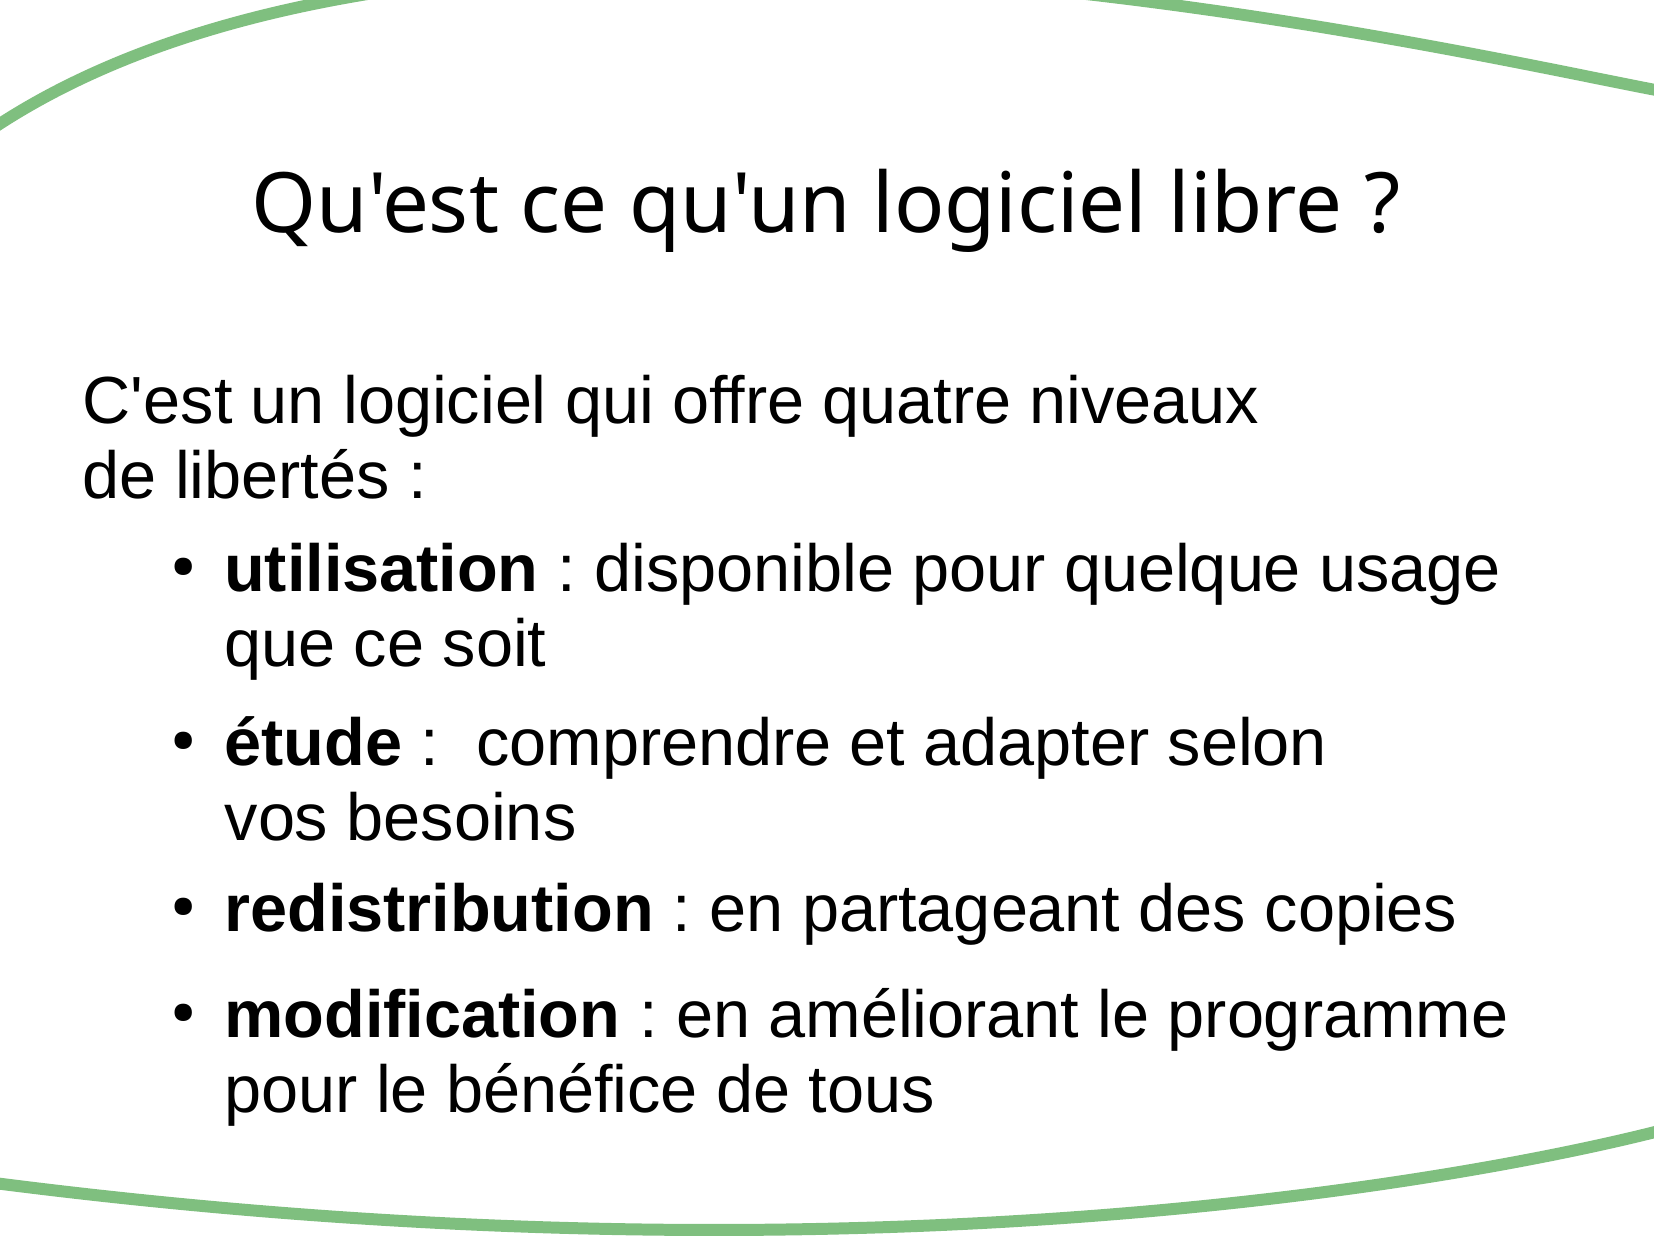

# Qu'est ce qu'un logiciel libre ?
C'est un logiciel qui offre quatre niveaux
de libertés :
utilisation : disponible pour quelque usage que ce soit
étude : comprendre et adapter selon
vos besoins
redistribution : en partageant des copies
modification : en améliorant le programme
pour le bénéfice de tous